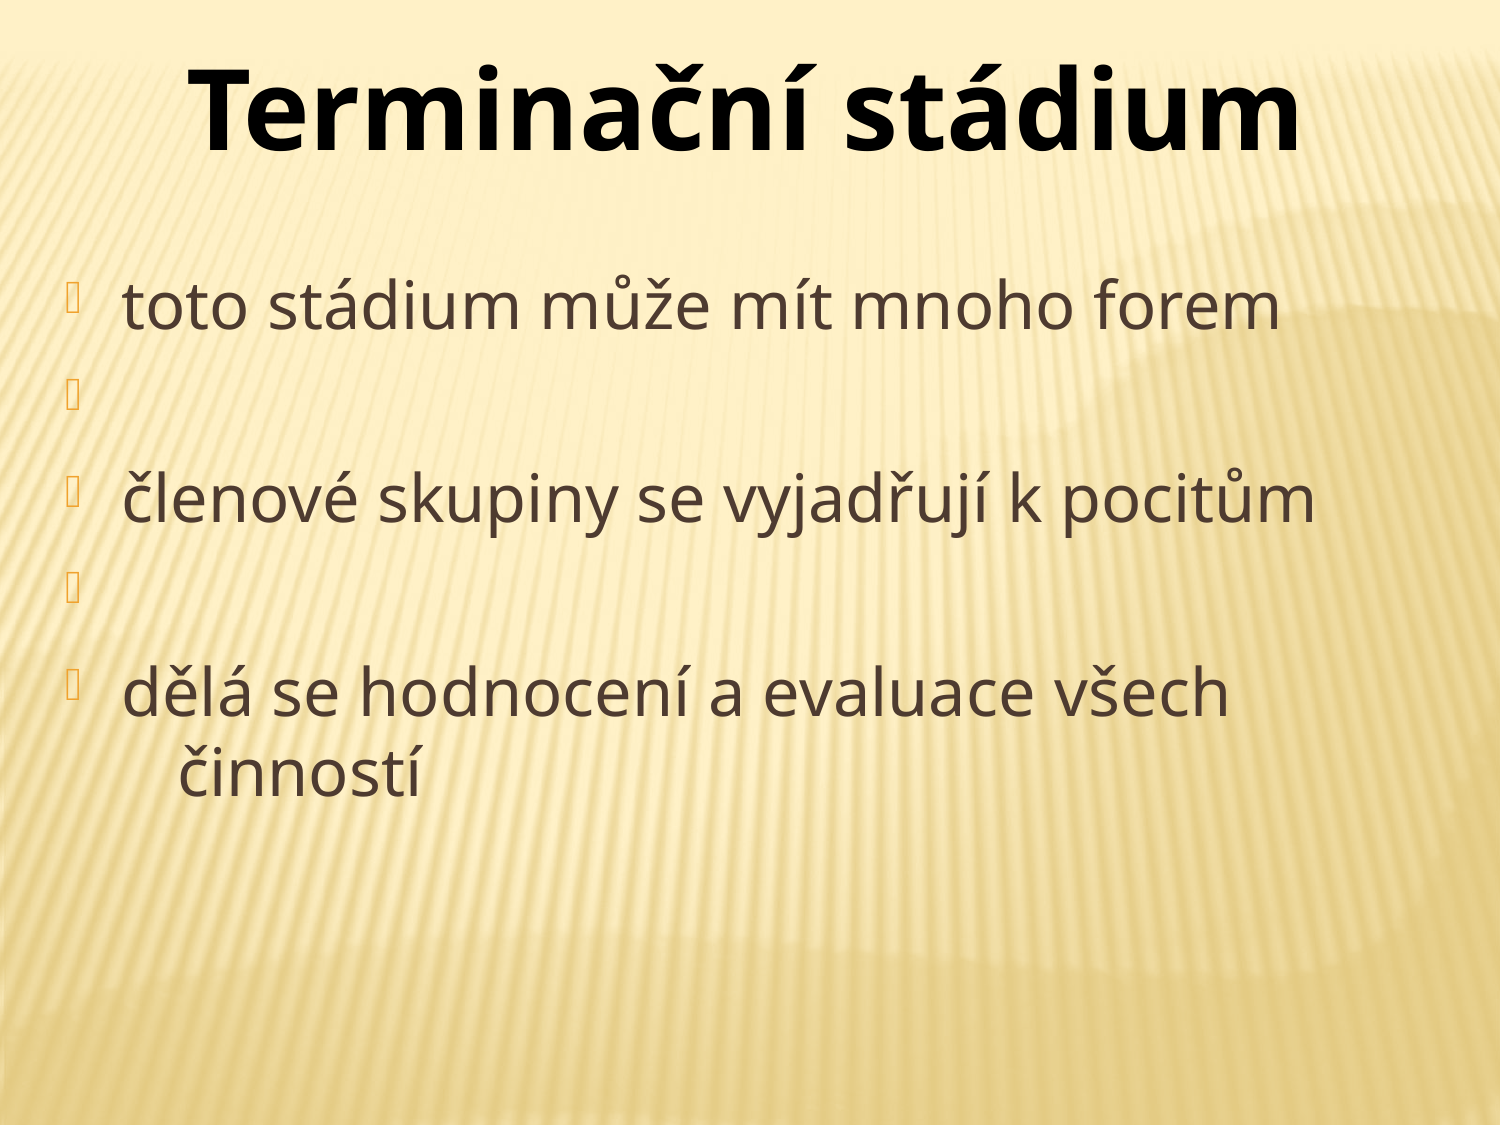

Terminační stádium
# toto stádium může mít mnoho forem
členové skupiny se vyjadřují k pocitům
dělá se hodnocení a evaluace všech činností